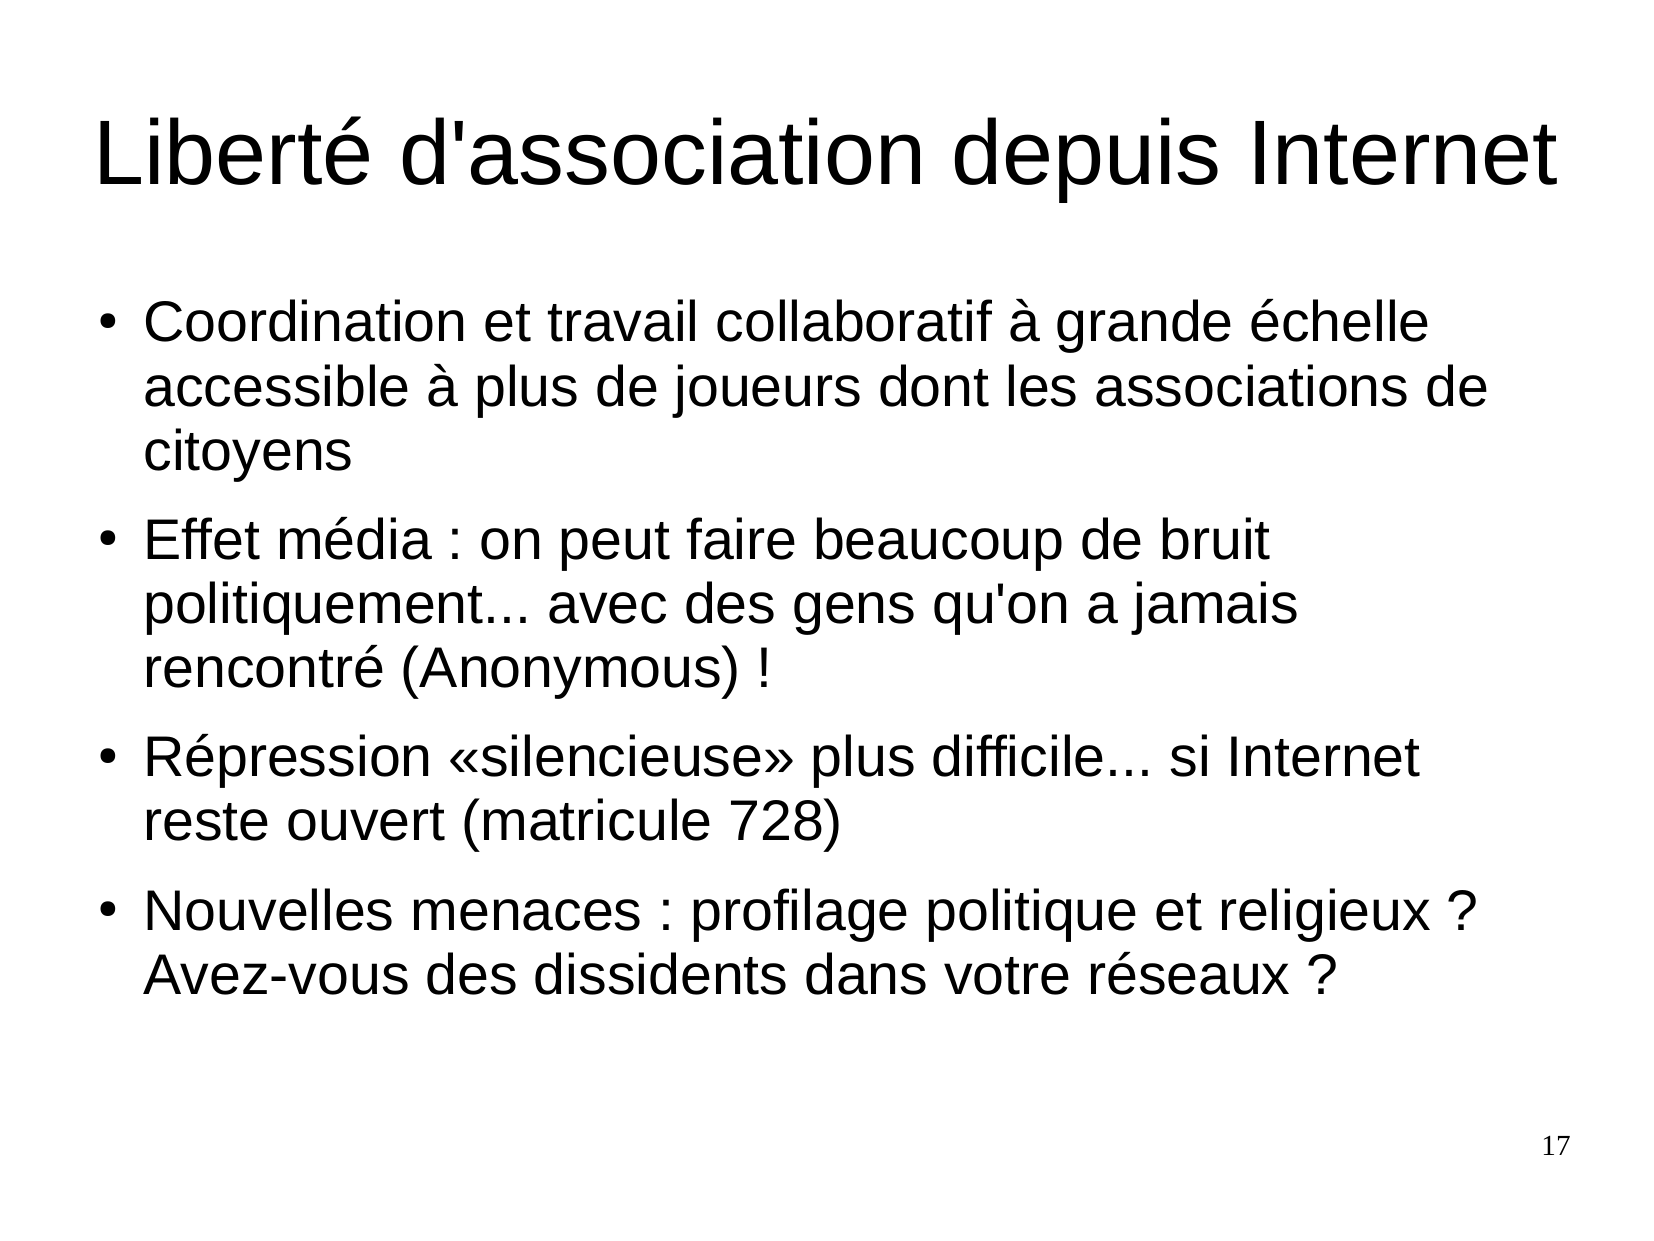

# Liberté d'association depuis Internet
Coordination et travail collaboratif à grande échelle accessible à plus de joueurs dont les associations de citoyens
Effet média : on peut faire beaucoup de bruit politiquement... avec des gens qu'on a jamais rencontré (Anonymous) !
Répression «silencieuse» plus difficile... si Internet reste ouvert (matricule 728)
Nouvelles menaces : profilage politique et religieux ? Avez-vous des dissidents dans votre réseaux ?
17